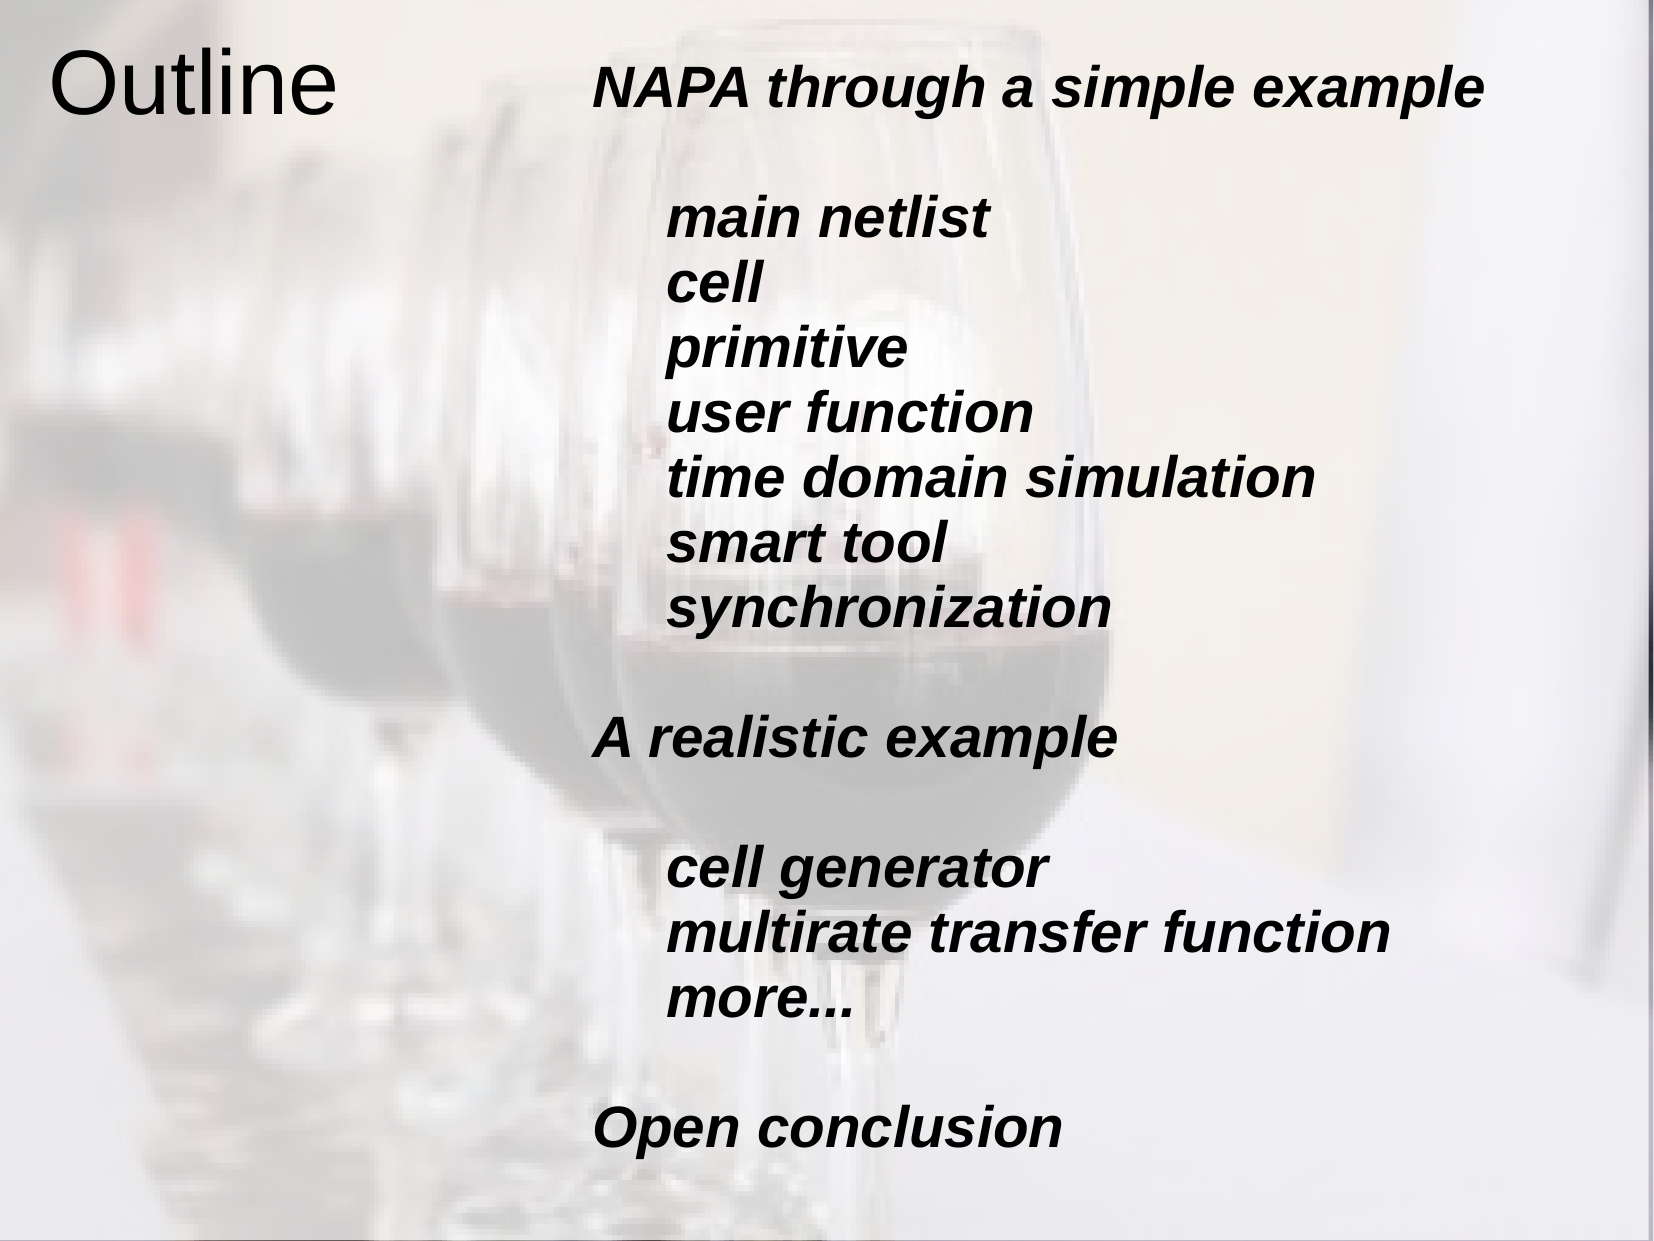

Outline
NAPA through a simple example
	main netlist
	cell
	primitive
	user function
	time domain simulation
	smart tool
	synchronization
A realistic example
	cell generator
	multirate transfer function
	more...
Open conclusion
Yves Leduc, Polytech Sophia
4